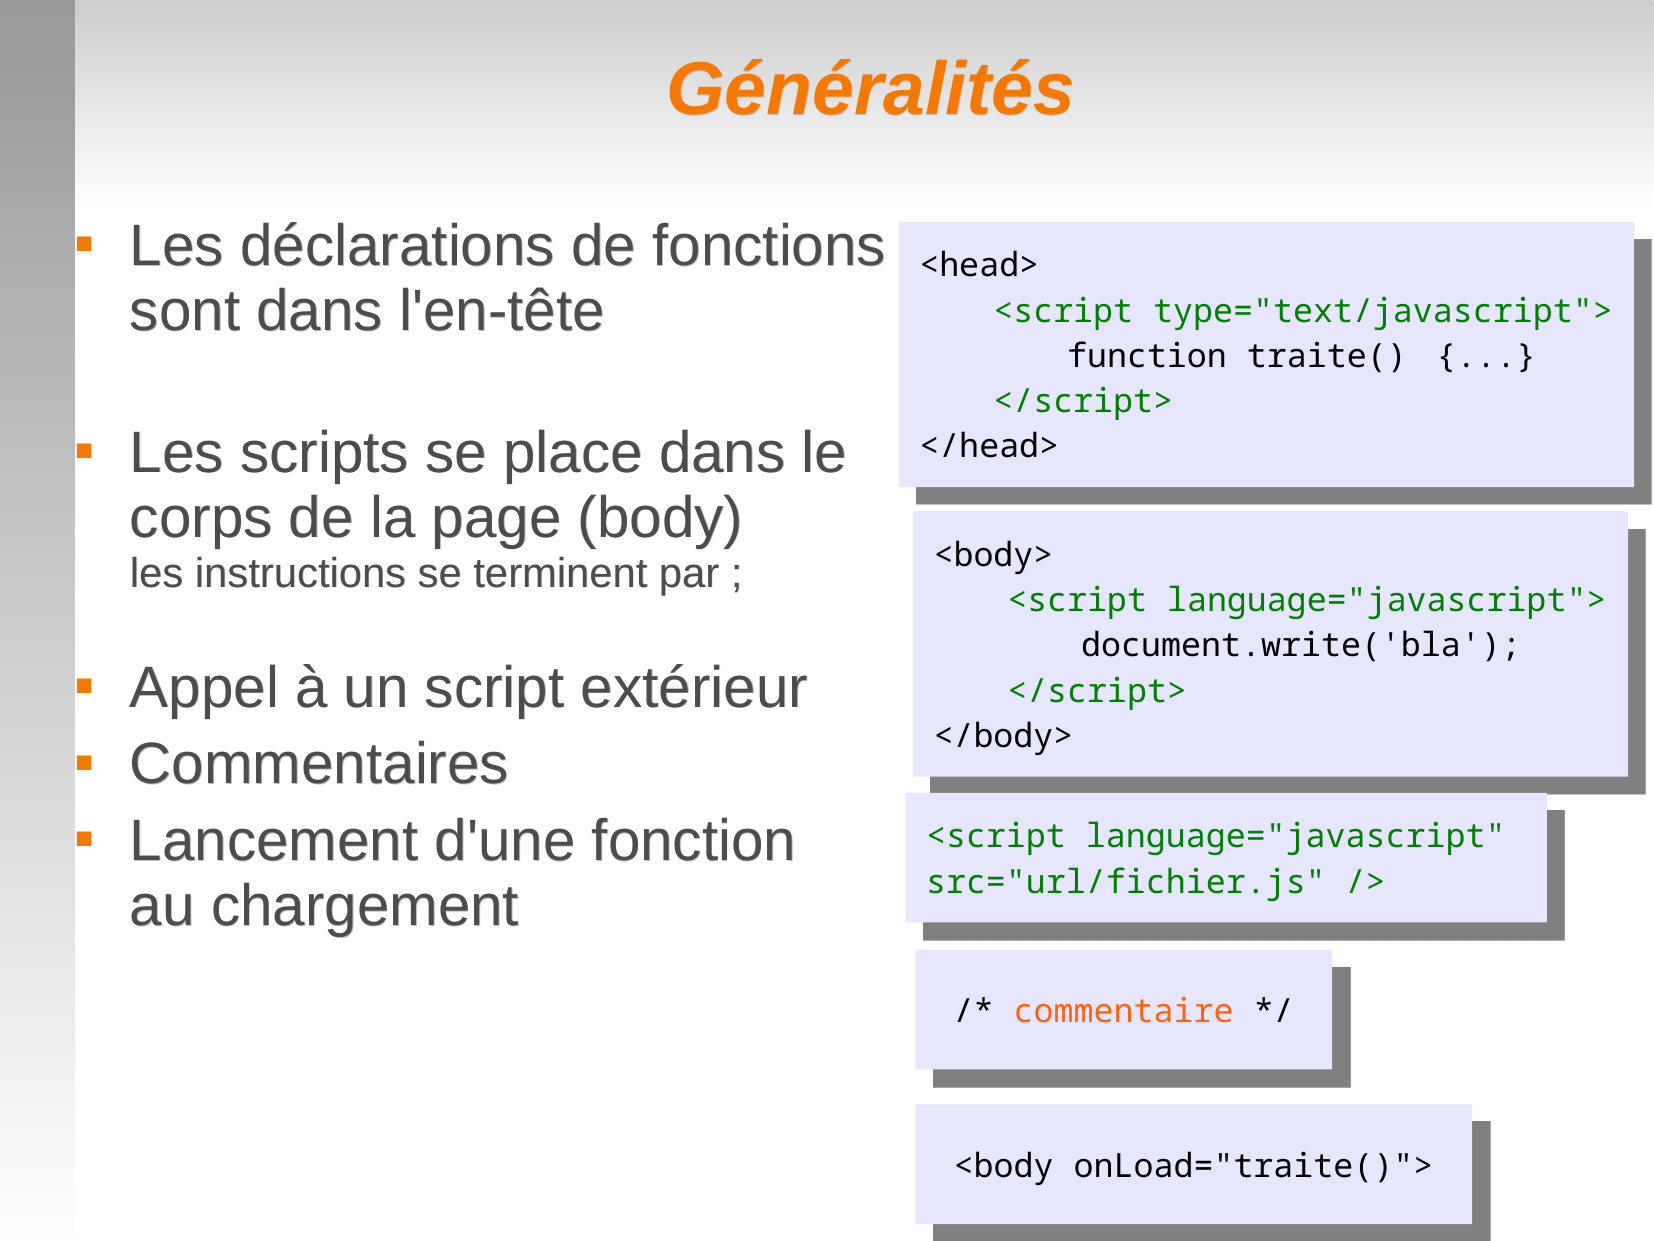

# Généralités
Les déclarations de fonctions sont dans l'en-tête
Les scripts se place dans le corps de la page (body)
les instructions se terminent par ;
Appel à un script extérieur
Commentaires
Lancement d'une fonction
au chargement
<head>
	<script type="text/javascript">
		function traite()	{...}
	</script>
</head>
<body>
	<script language="javascript">
		document.write('bla');
	</script>
</body>
<script language="javascript"
src="url/fichier.js" />
/* commentaire */
<body onLoad="traite()">